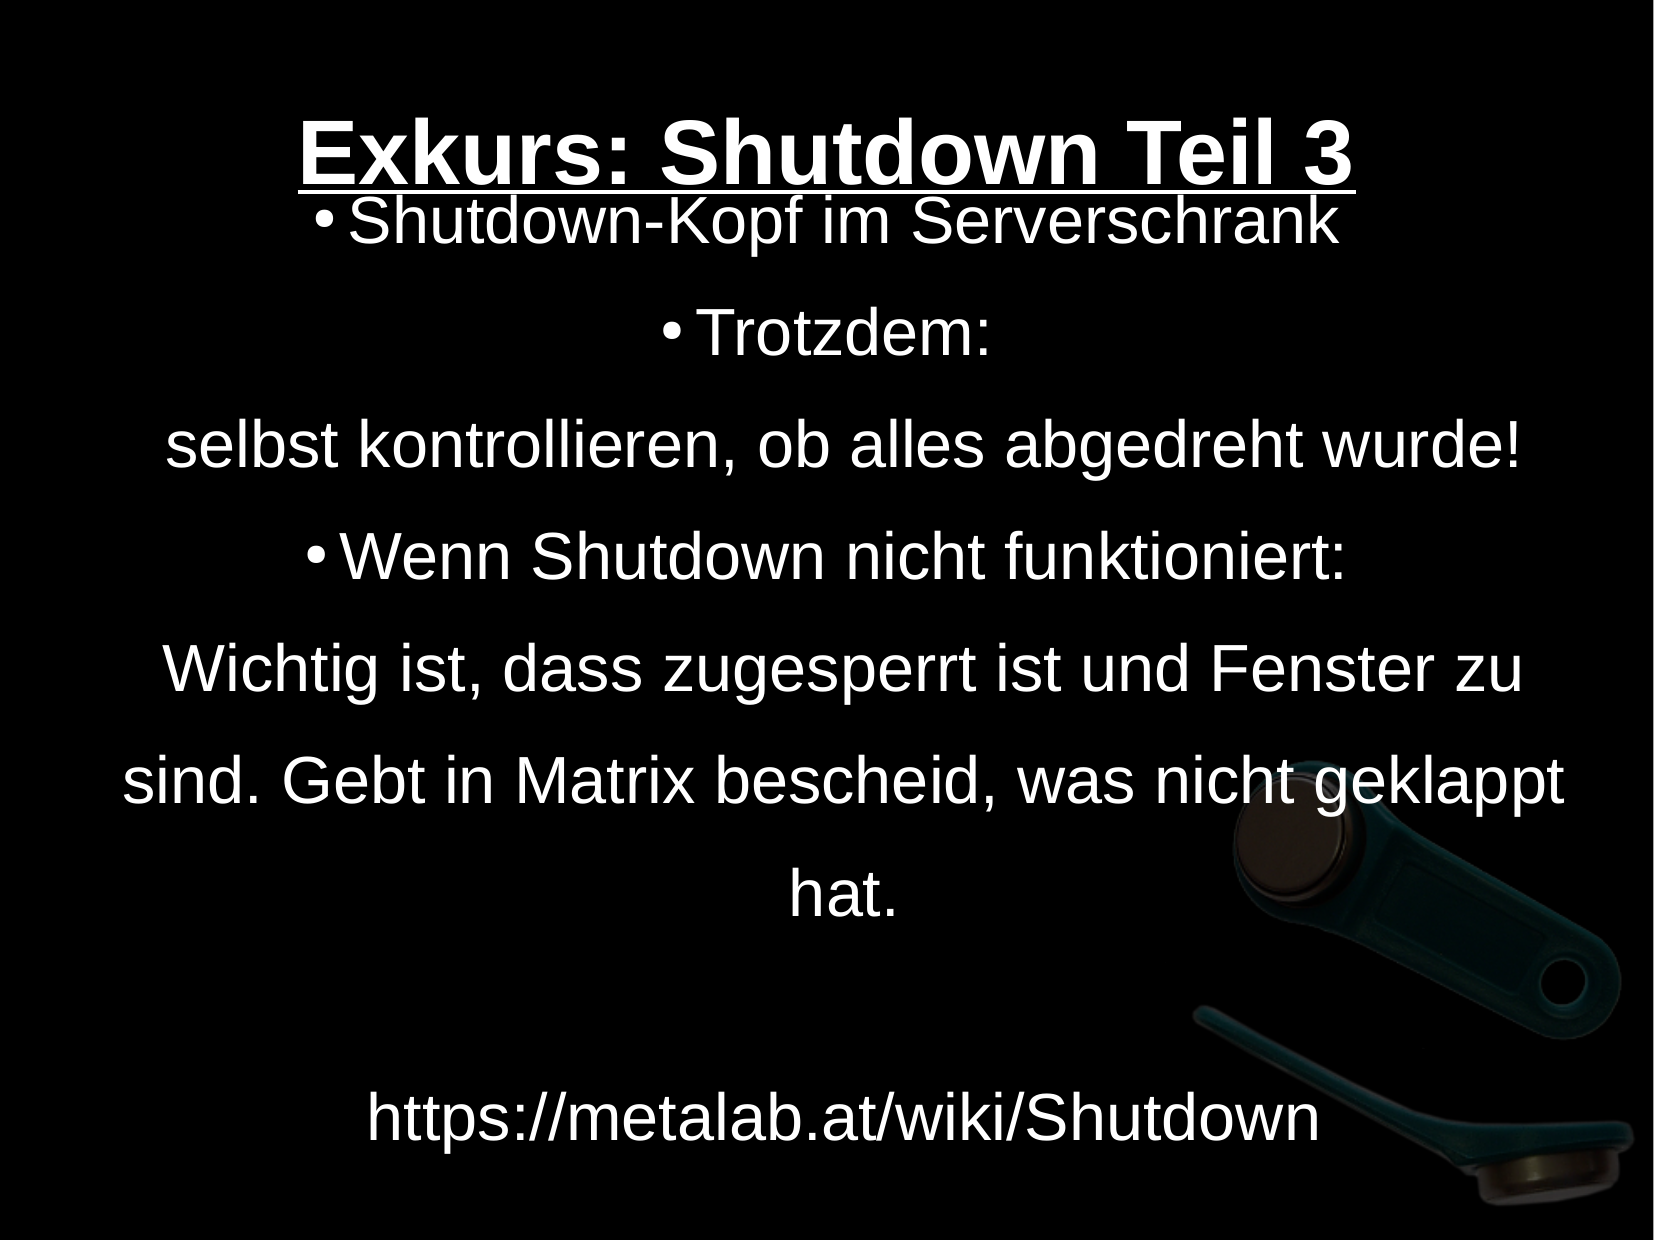

# Exkurs: Shutdown Teil 3
Shutdown-Kopf im Serverschrank
Trotzdem:
selbst kontrollieren, ob alles abgedreht wurde!
Wenn Shutdown nicht funktioniert:
Wichtig ist, dass zugesperrt ist und Fenster zu sind. Gebt in Matrix bescheid, was nicht geklappt hat.
https://metalab.at/wiki/Shutdown